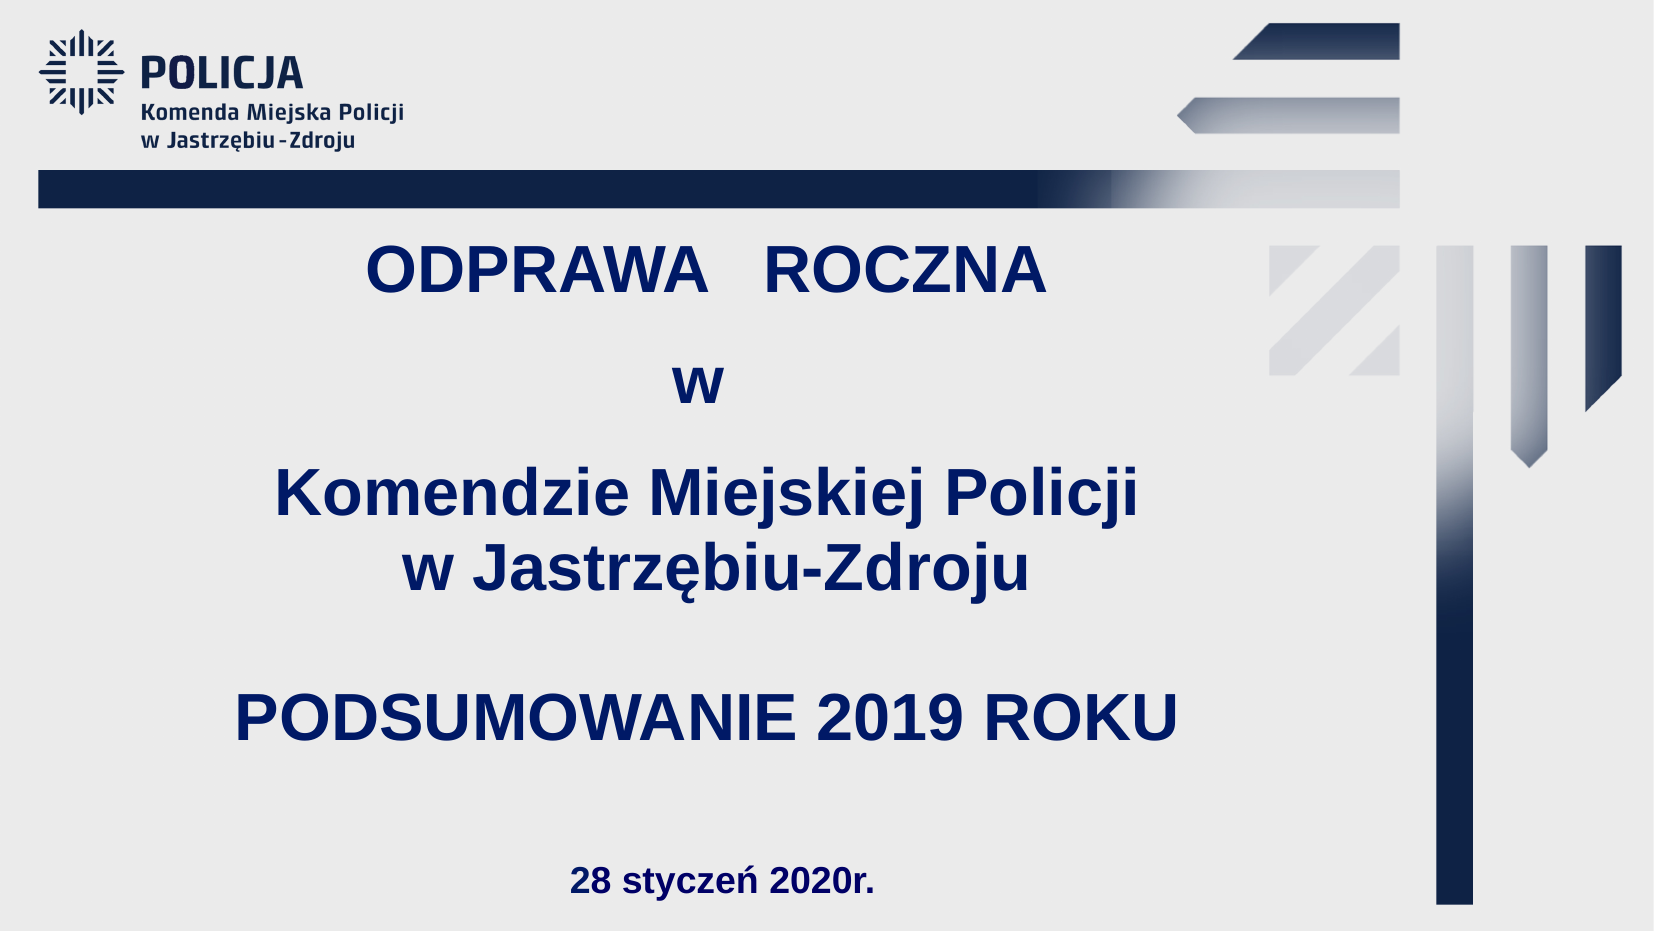

ODPRAWA ROCZNA
w
Komendzie Miejskiej Policji
 w Jastrzębiu-Zdroju
PODSUMOWANIE 2019 ROKU
28 styczeń 2020r.